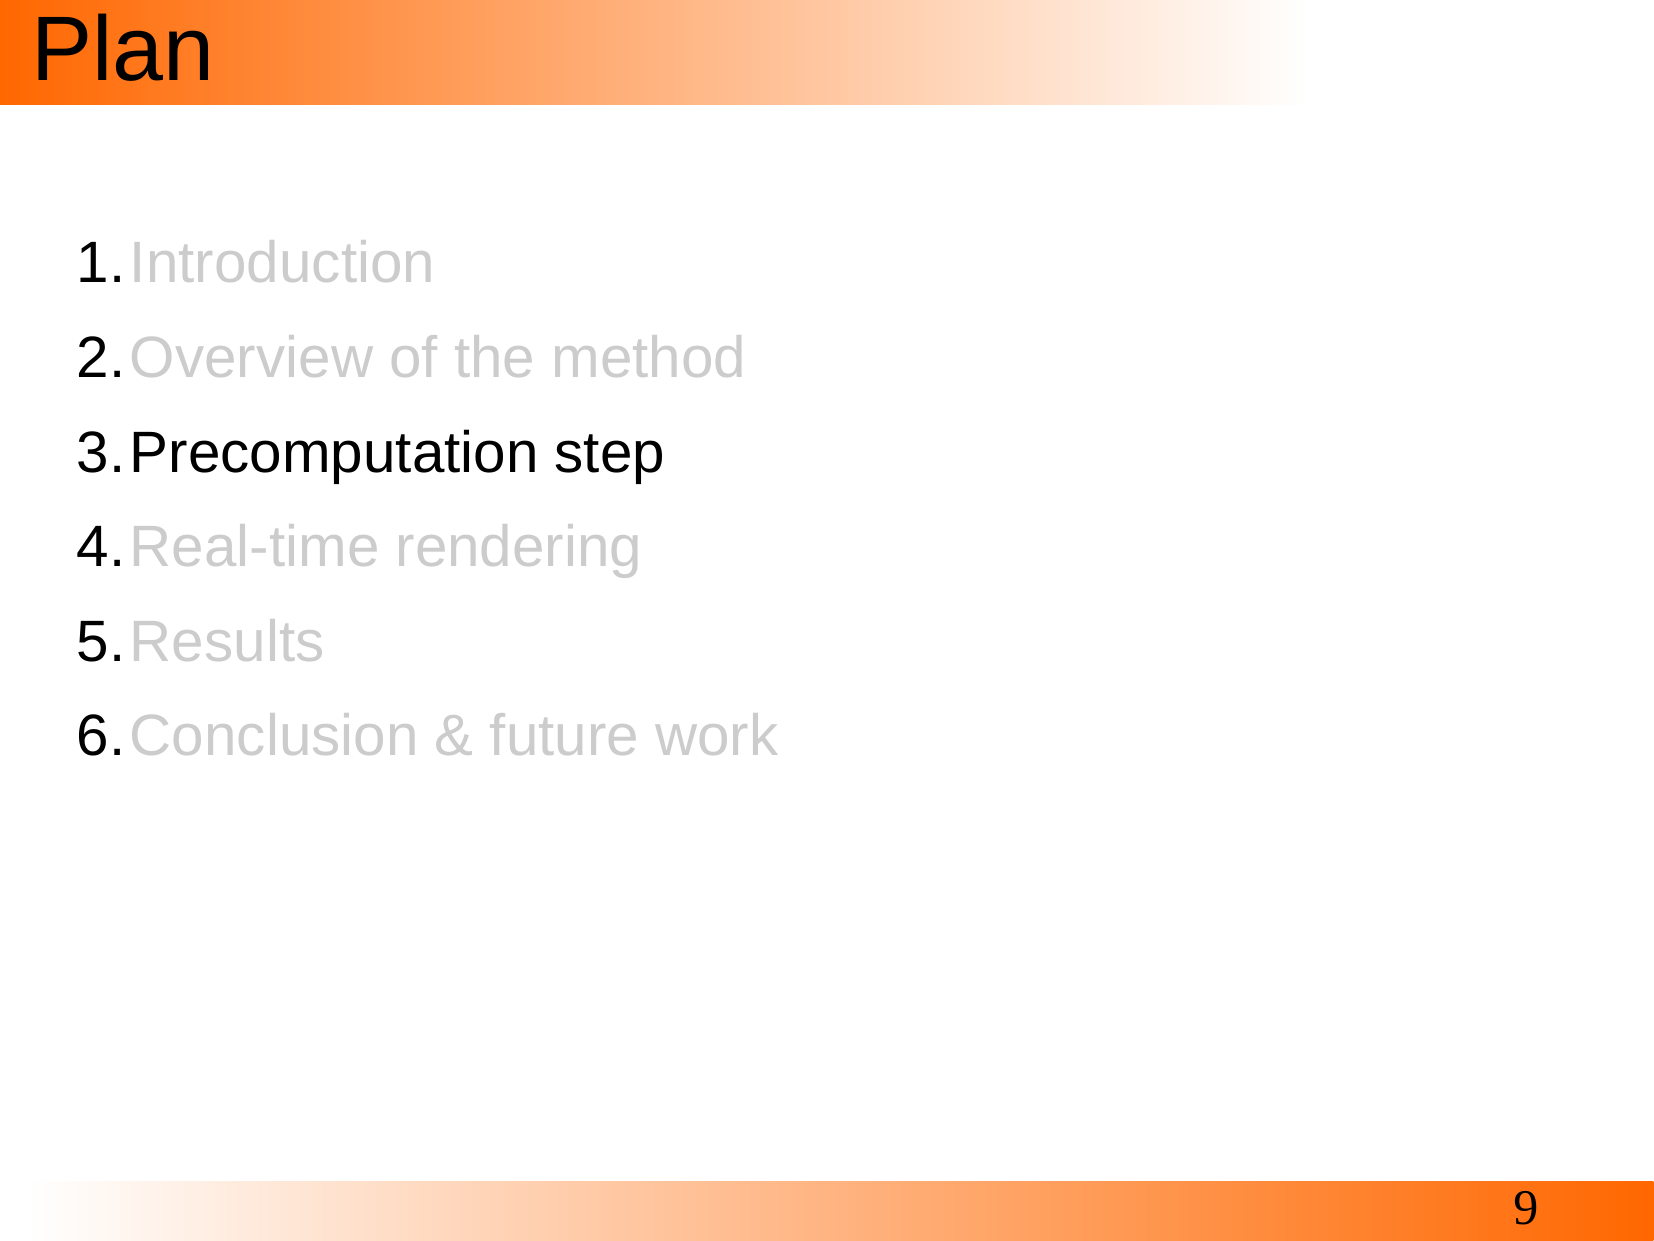

# Plan
Introduction
Overview of the method
Precomputation step
Real-time rendering
Results
Conclusion & future work